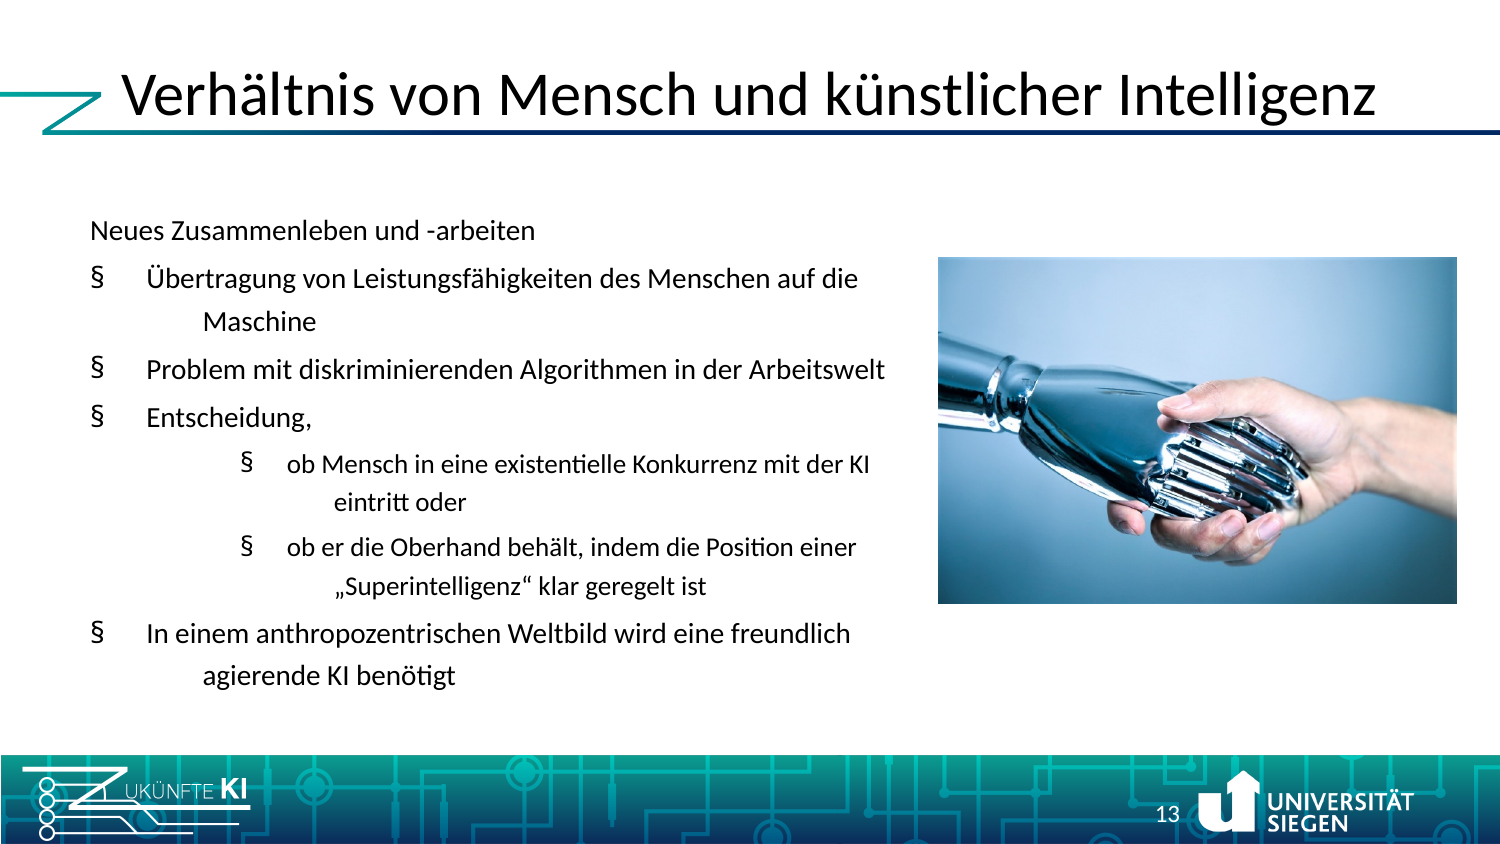

# Verhältnis von Mensch und künstlicher Intelligenz
Neues Zusammenleben und -arbeiten
Übertragung von Leistungsfähigkeiten des Menschen auf die Maschine
Problem mit diskriminierenden Algorithmen in der Arbeitswelt
Entscheidung,
ob Mensch in eine existentielle Konkurrenz mit der KI eintritt oder
ob er die Oberhand behält, indem die Position einer „Superintelligenz“ klar geregelt ist
In einem anthropozentrischen Weltbild wird eine freundlich agierende KI benötigt